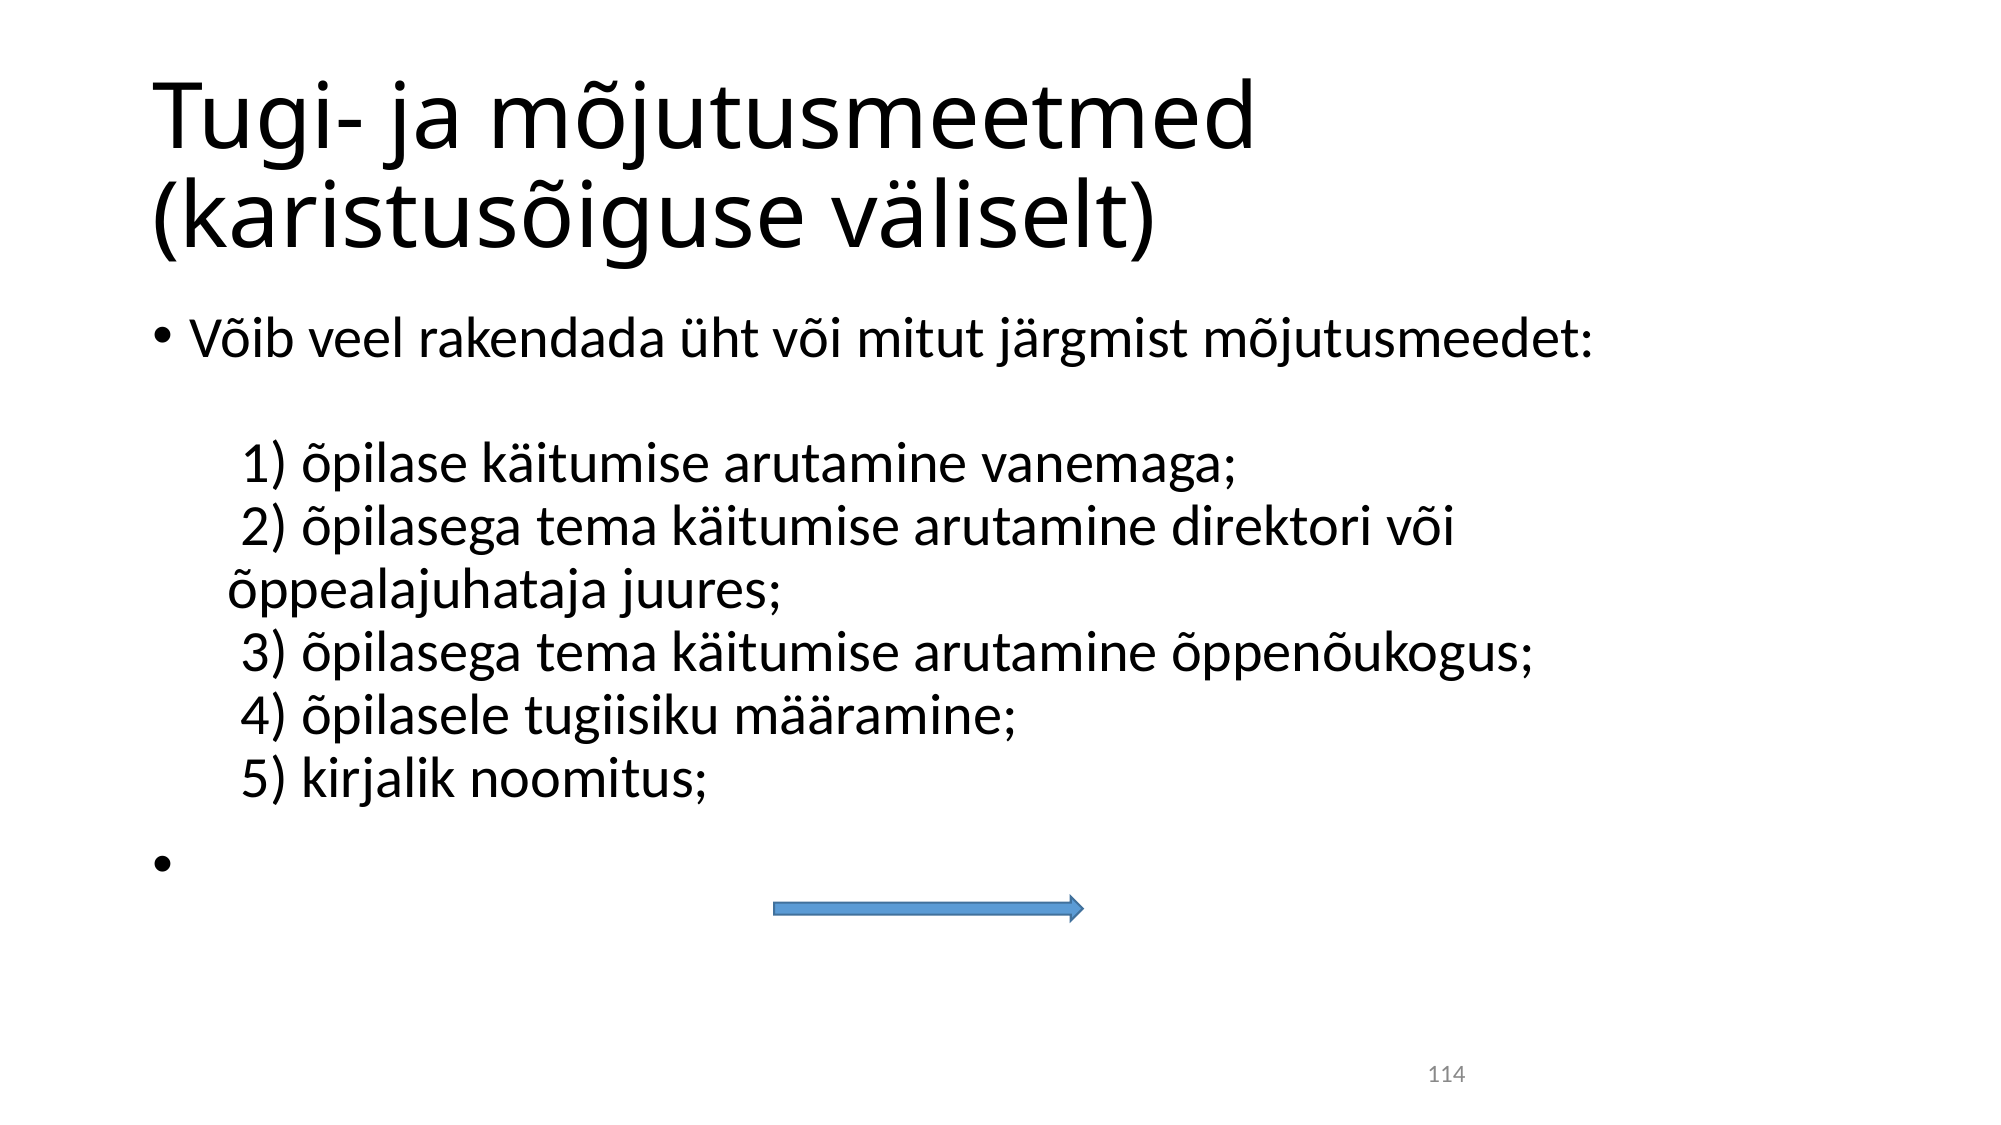

# Tugi- ja mõjutusmeetmed (karistusõiguse väliselt)
Võib veel rakendada üht või mitut järgmist mõjutusmeedet:
 1) õpilase käitumise arutamine vanemaga;
 2) õpilasega tema käitumise arutamine direktori või õppealajuhataja juures;
 3) õpilasega tema käitumise arutamine õppenõukogus;
 4) õpilasele tugiisiku määramine;
 5) kirjalik noomitus;